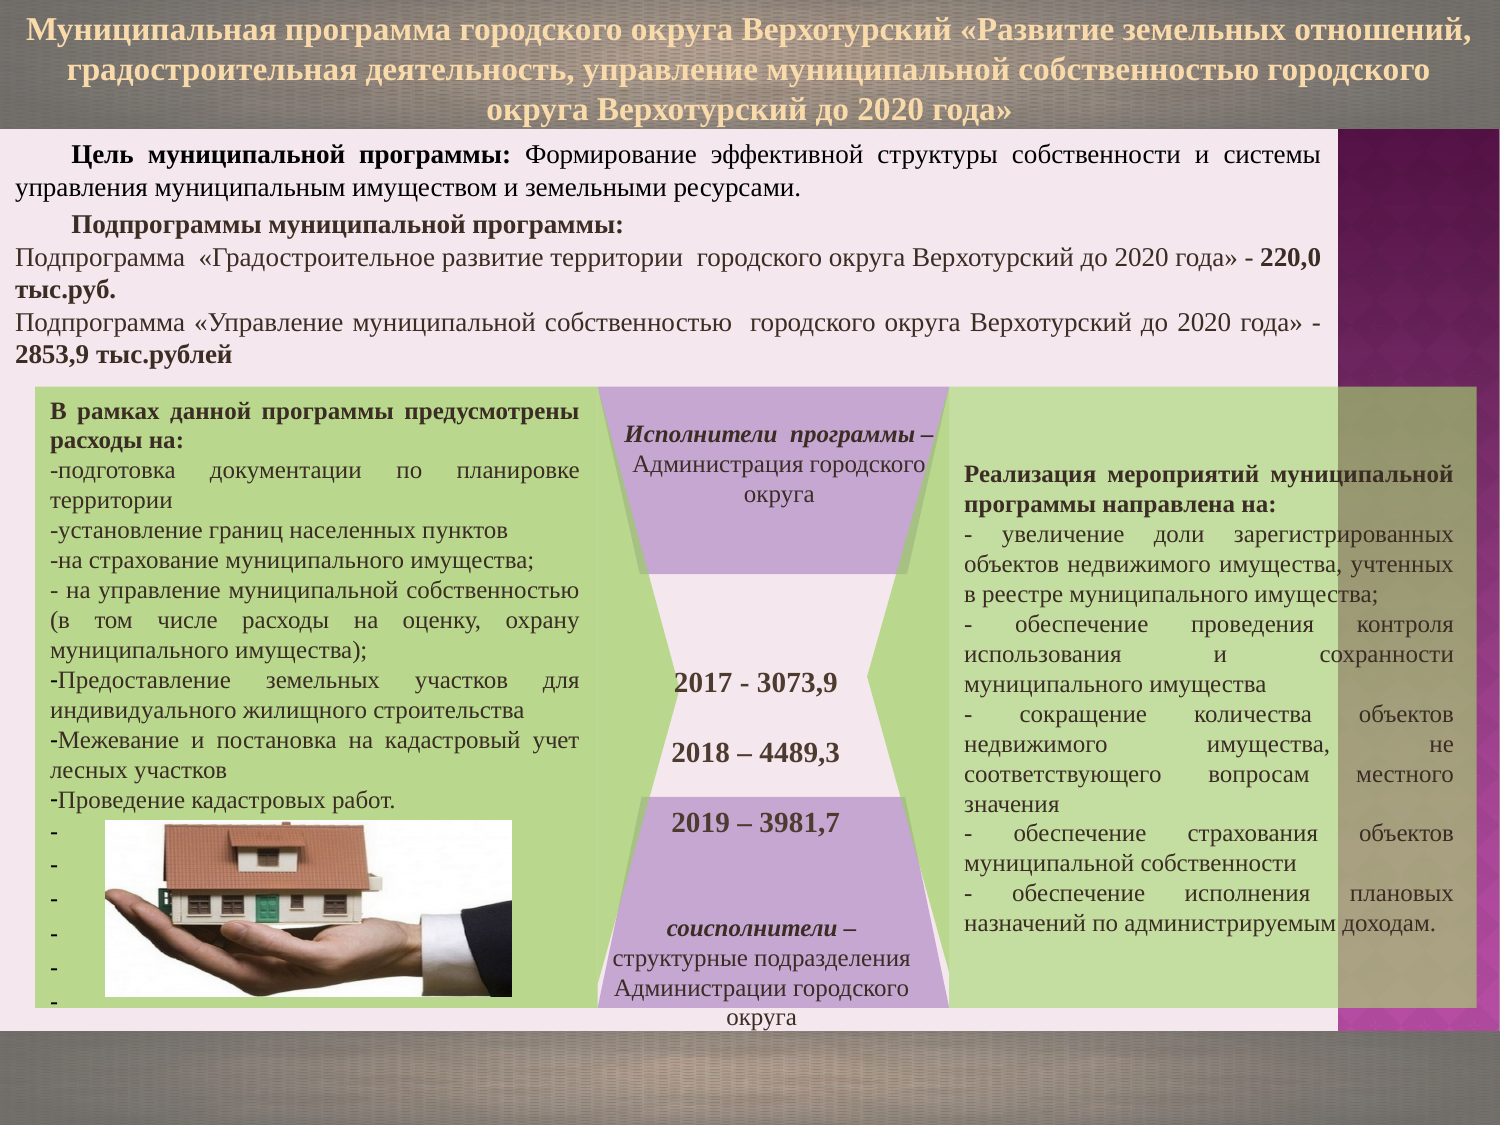

Муниципальная программа городского округа Верхотурский «Развитие земельных отношений, градостроительная деятельность, управление муниципальной собственностью городского округа Верхотурский до 2020 года»
Цель муниципальной программы: Формирование эффективной структуры собственности и системы управления муниципальным имуществом и земельными ресурсами.
 Подпрограммы муниципальной программы:
Подпрограмма «Градостроительное развитие территории городского округа Верхотурский до 2020 года» - 220,0 тыс.руб.
Подпрограмма «Управление муниципальной собственностью городского округа Верхотурский до 2020 года» - 2853,9 тыс.рублей
В рамках данной программы предусмотрены расходы на:
-подготовка документации по планировке территории
-установление границ населенных пунктов
-на страхование муниципального имущества;
- на управление муниципальной собственностью (в том числе расходы на оценку, охрану муниципального имущества);
Предоставление земельных участков для индивидуального жилищного строительства
Межевание и постановка на кадастровый учет лесных участков
Проведение кадастровых работ.
Реализация мероприятий муниципальной программы направлена на:
- увеличение доли зарегистрированных объектов недвижимого имущества, учтенных в реестре муниципального имущества;
- обеспечение проведения контроля использования и сохранности муниципального имущества
- сокращение количества объектов недвижимого имущества, не соответствующего вопросам местного значения
- обеспечение страхования объектов муниципальной собственности
- обеспечение исполнения плановых назначений по администрируемым доходам.
Исполнители программы – Администрация городского округа
2017 - 3073,9
2018 – 4489,3
2019 – 3981,7
соисполнители – структурные подразделения Администрации городского округа